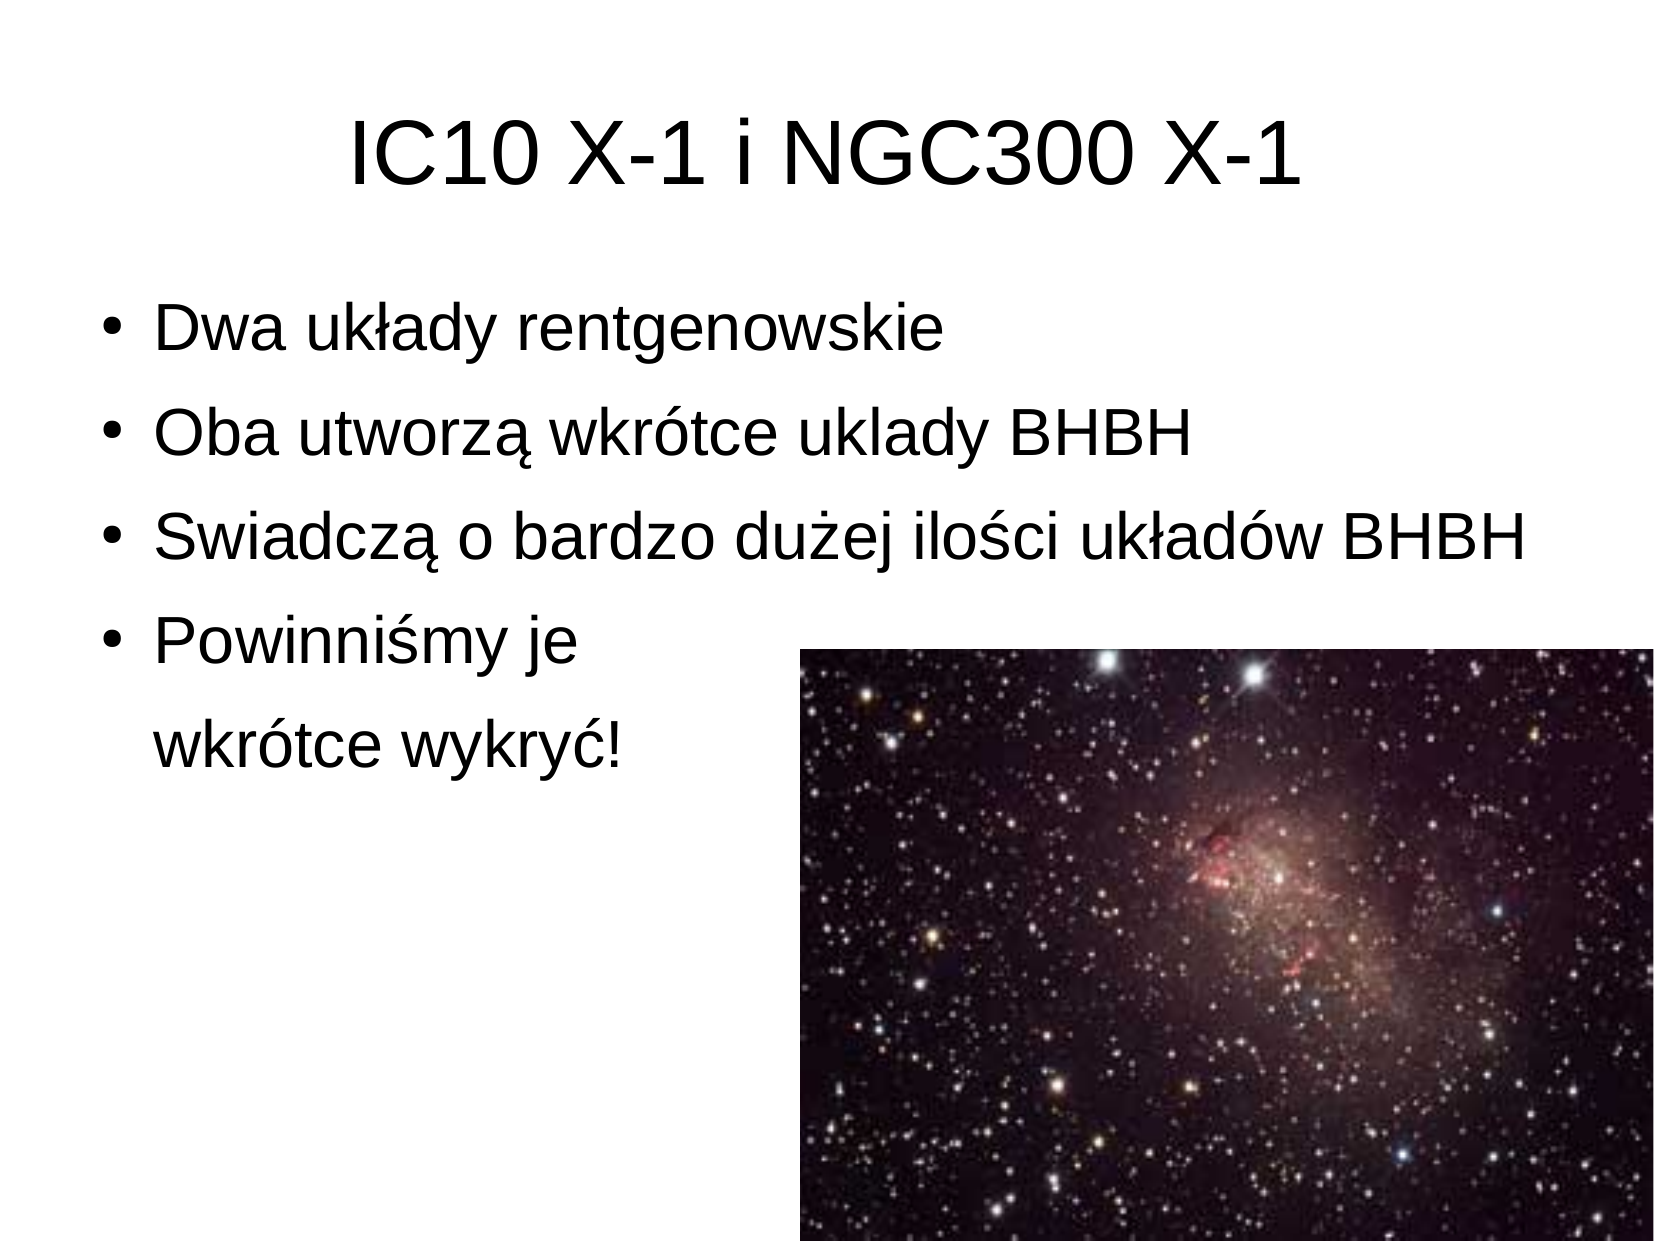

# IC10 X-1 i NGC300 X-1
Dwa układy rentgenowskie
Oba utworzą wkrótce uklady BHBH
Swiadczą o bardzo dużej ilości układów BHBH
Powinniśmy je
wkrótce wykryć!